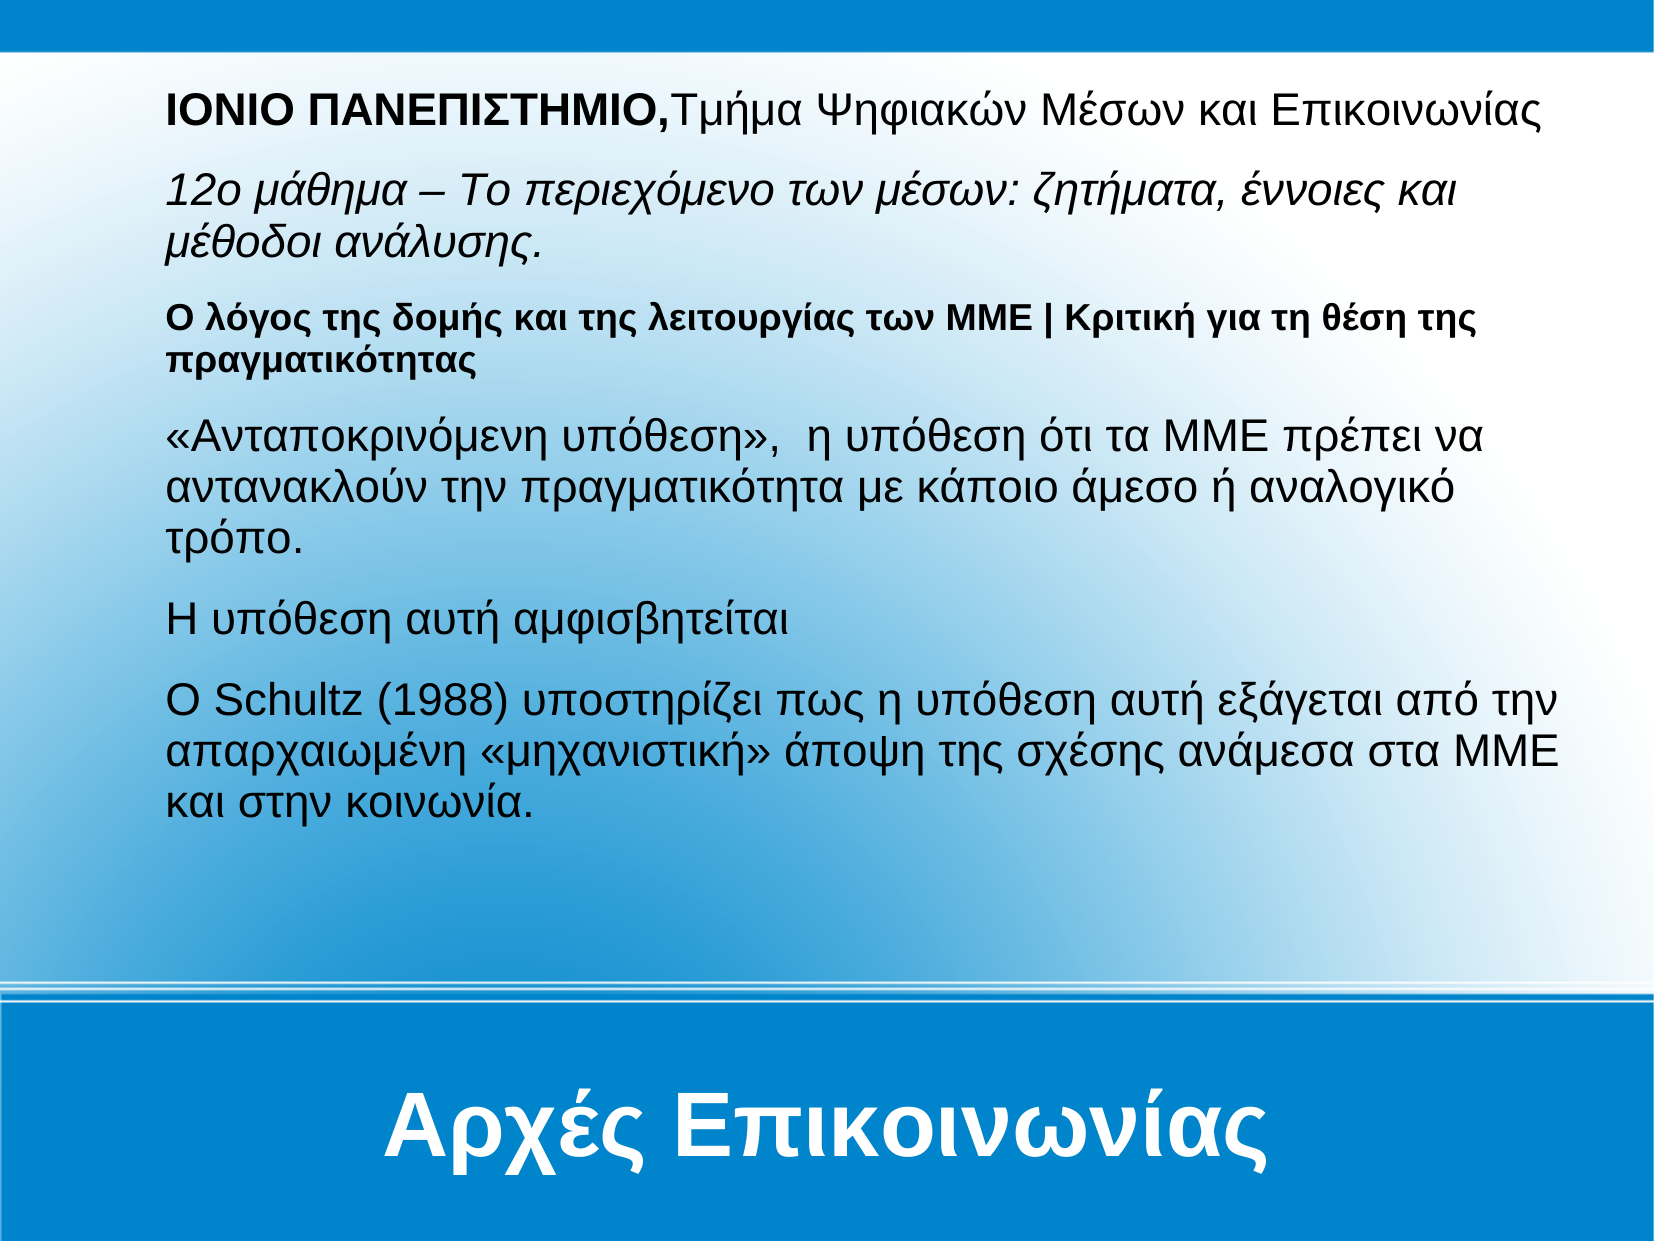

ΙΟΝΙΟ ΠΑΝΕΠΙΣΤΗΜΙΟ,Τμήμα Ψηφιακών Μέσων και Επικοινωνίας
12ο μάθημα – Το περιεχόμενο των μέσων: ζητήματα, έννοιες και μέθοδοι ανάλυσης.
Ο λόγος της δομής και της λειτουργίας των ΜΜΕ | Κριτική για τη θέση της πραγματικότητας
«Ανταποκρινόμενη υπόθεση», η υπόθεση ότι τα ΜΜΕ πρέπει να αντανακλούν την πραγματικότητα με κάποιο άμεσο ή αναλογικό τρόπο.
Η υπόθεση αυτή αμφισβητείται
Ο Schultz (1988) υποστηρίζει πως η υπόθεση αυτή εξάγεται από την απαρχαιωμένη «μηχανιστική» άποψη της σχέσης ανάμεσα στα ΜΜΕ και στην κοινωνία.
# Αρχές Επικοινωνίας